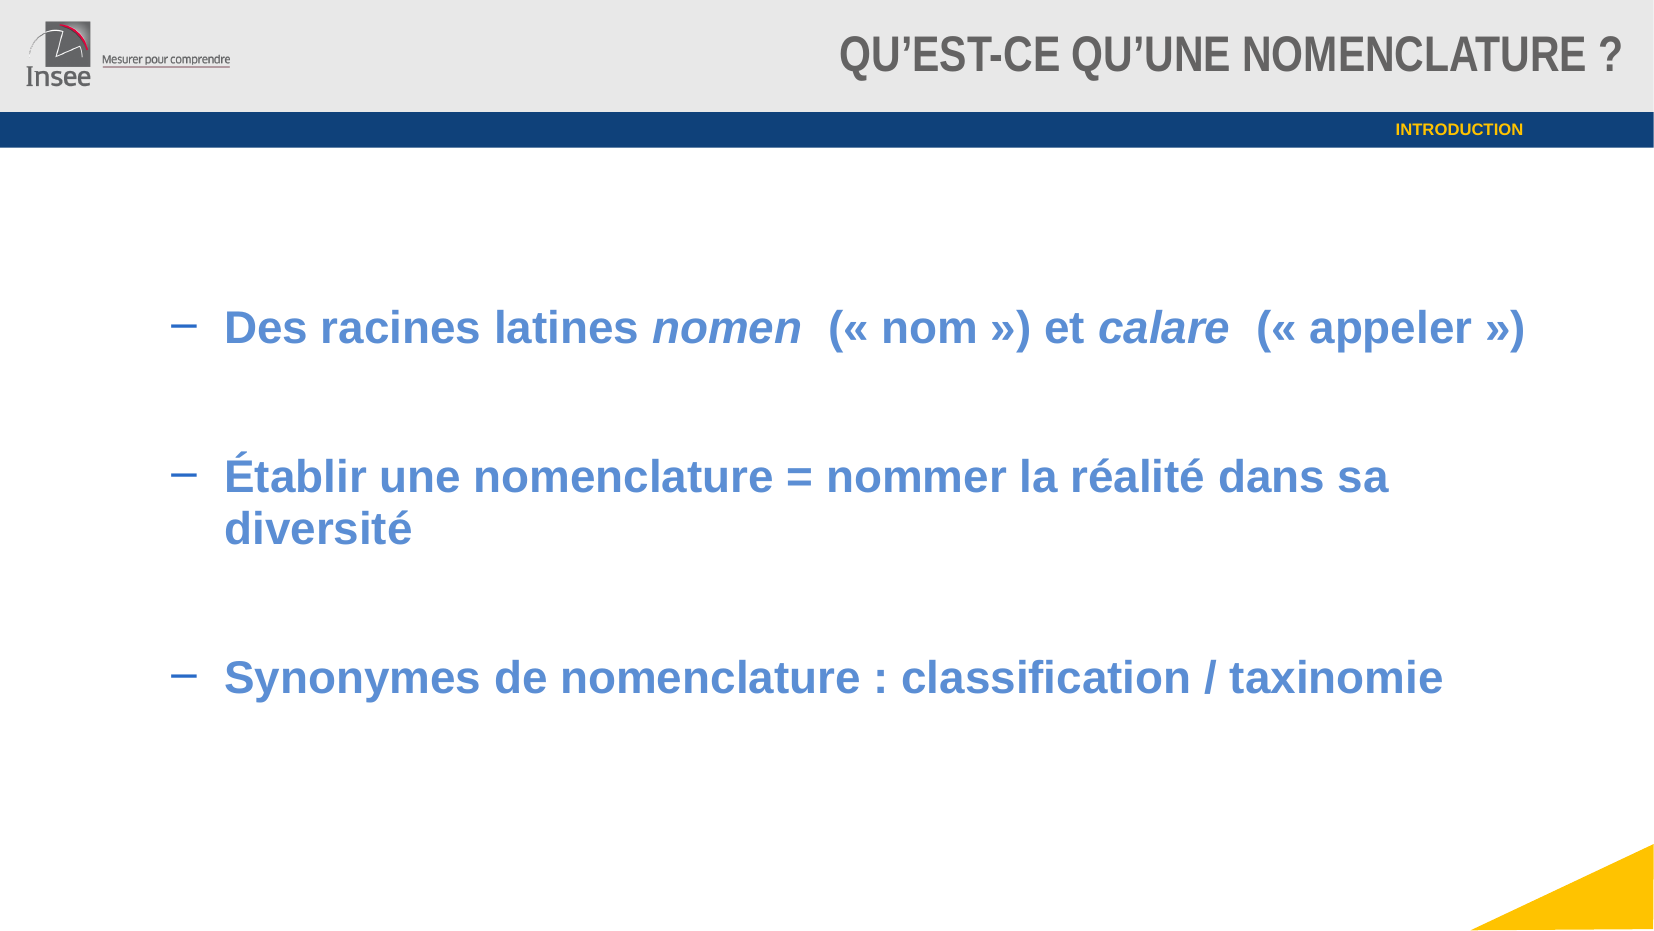

# Qu’est-ce qu’une nomenclature ?
introduction
Des racines latines nomen  (« nom ») et calare  (« appeler »)
Établir une nomenclature = nommer la réalité dans sa diversité
Synonymes de nomenclature : classification / taxinomie